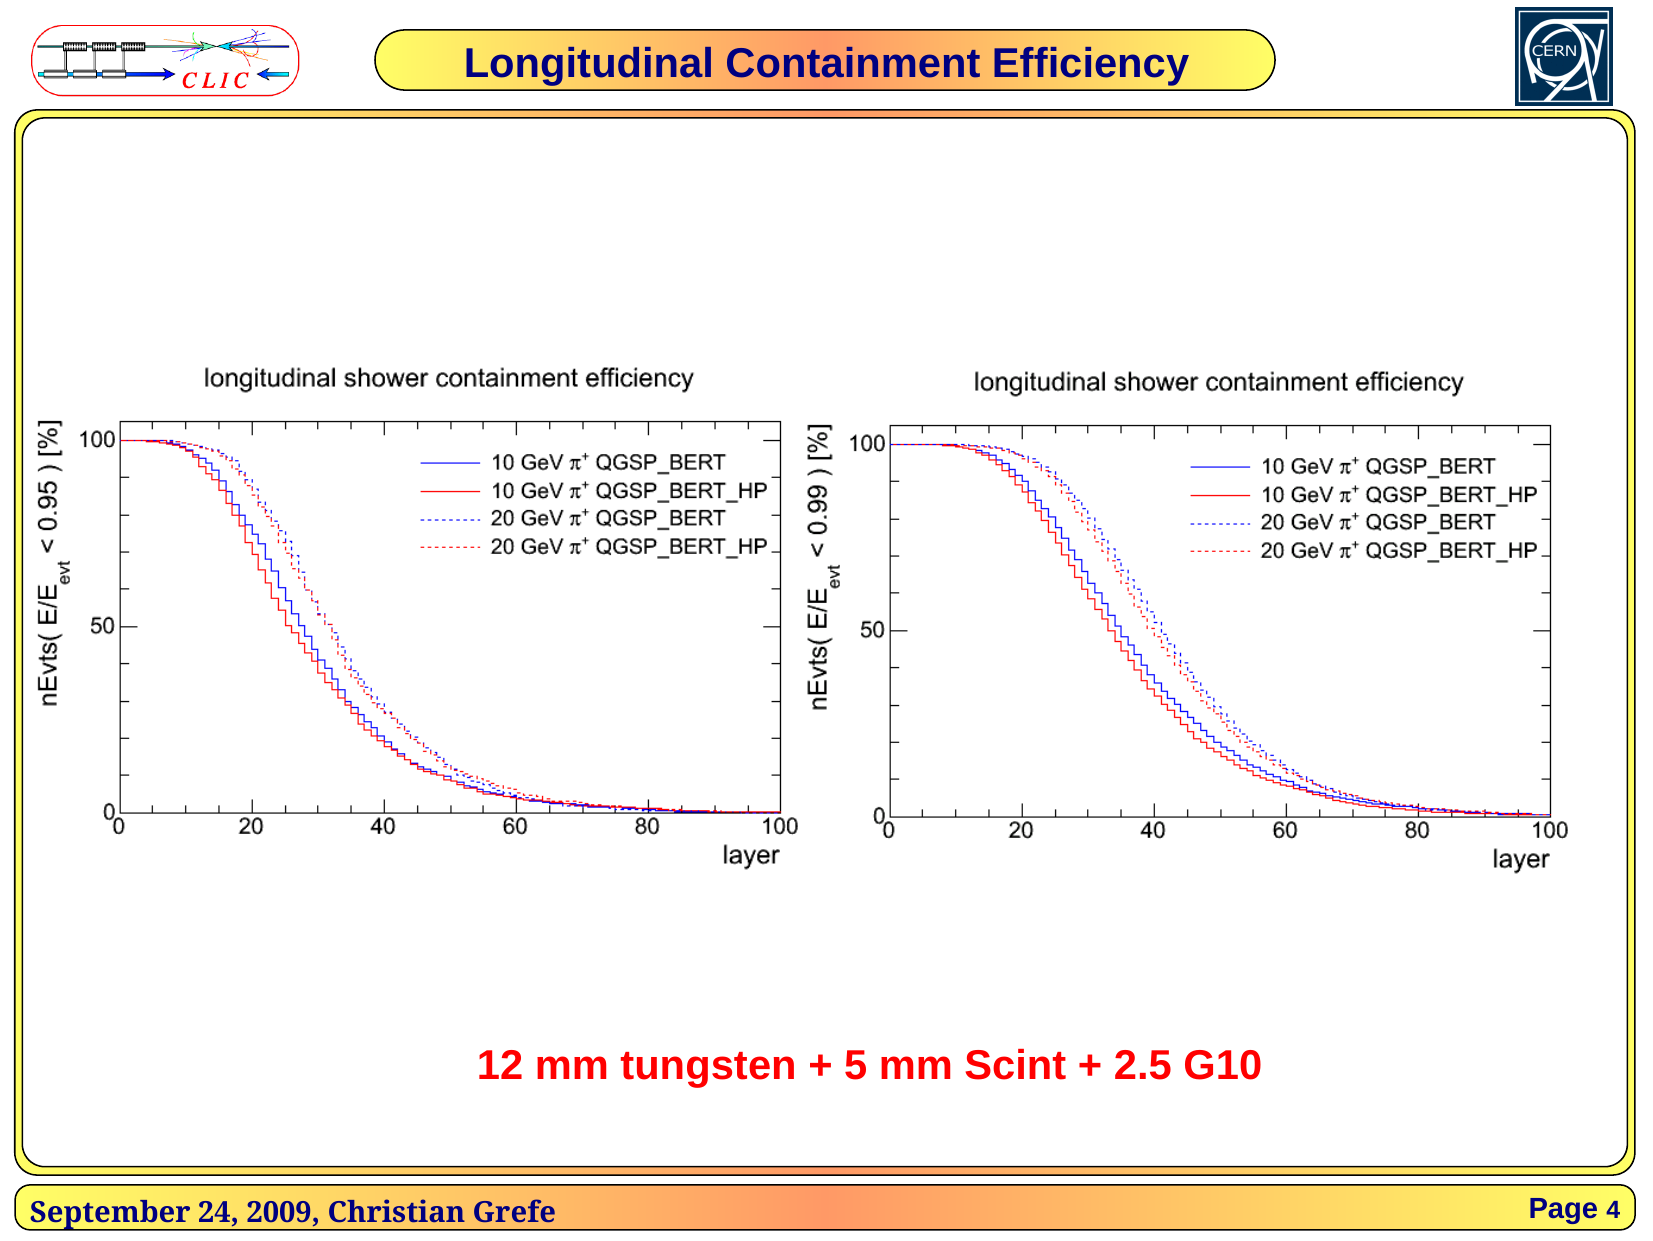

# Longitudinal Containment Efficiency
12 mm tungsten + 5 mm Scint + 2.5 G10